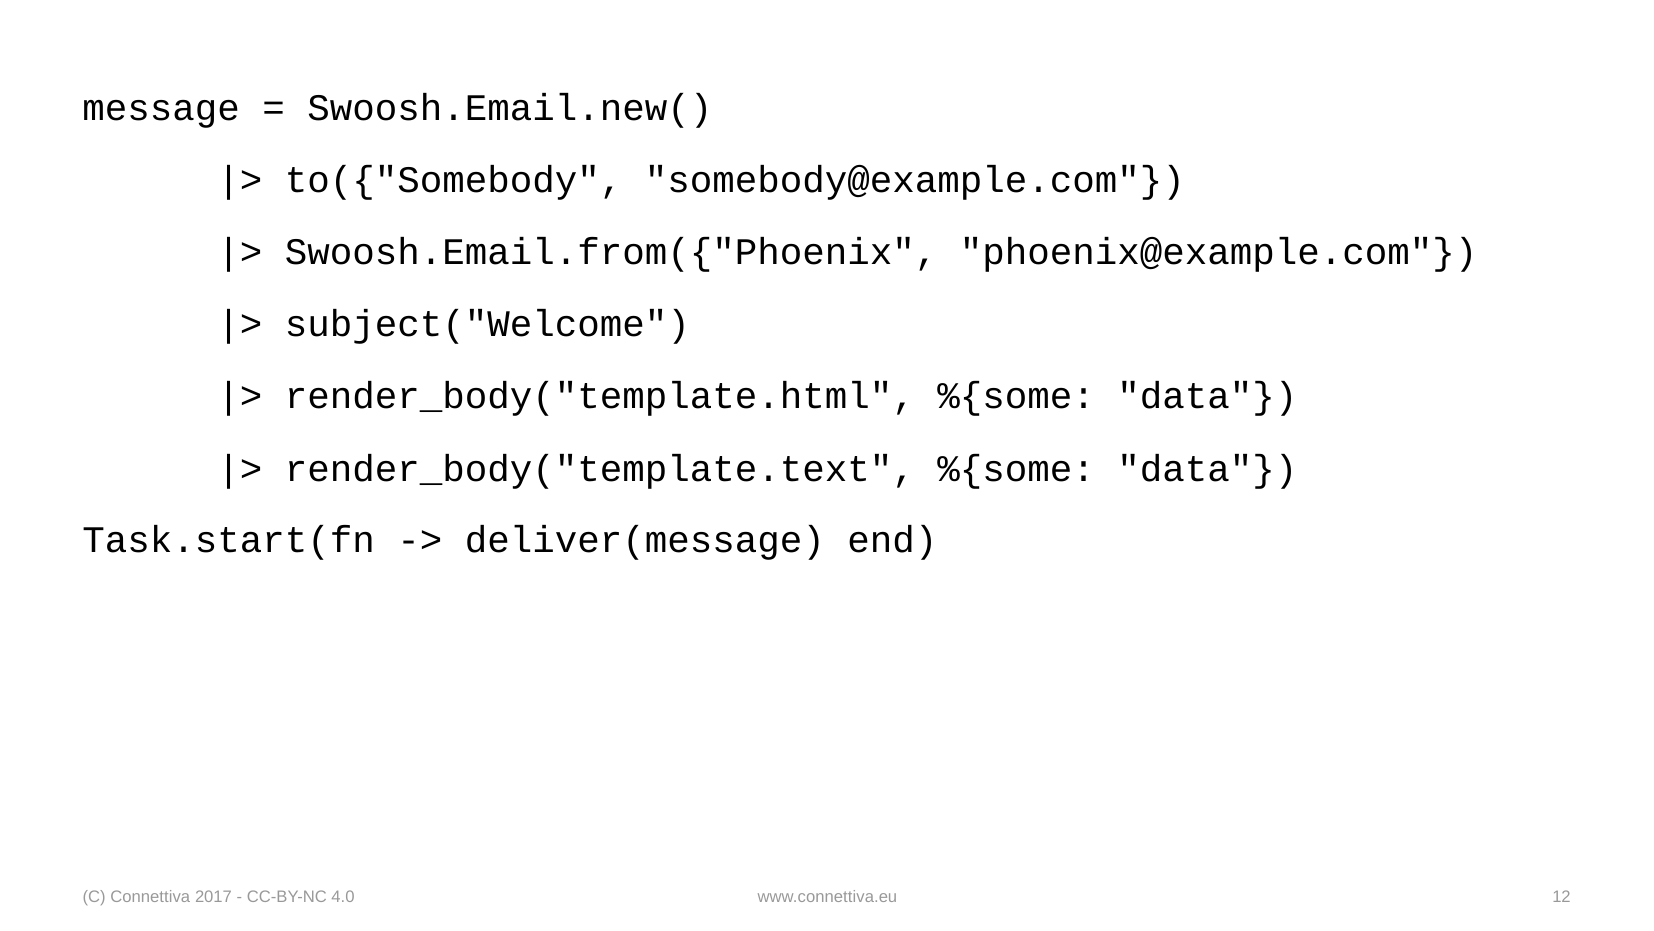

# message = Swoosh.Email.new()
 |> to({"Somebody", "somebody@example.com"})
 |> Swoosh.Email.from({"Phoenix", "phoenix@example.com"})
 |> subject("Welcome")
 |> render_body("template.html", %{some: "data"})
 |> render_body("template.text", %{some: "data"})
Task.start(fn -> deliver(message) end)
(C) Connettiva 2017 - CC-BY-NC 4.0
www.connettiva.eu
12